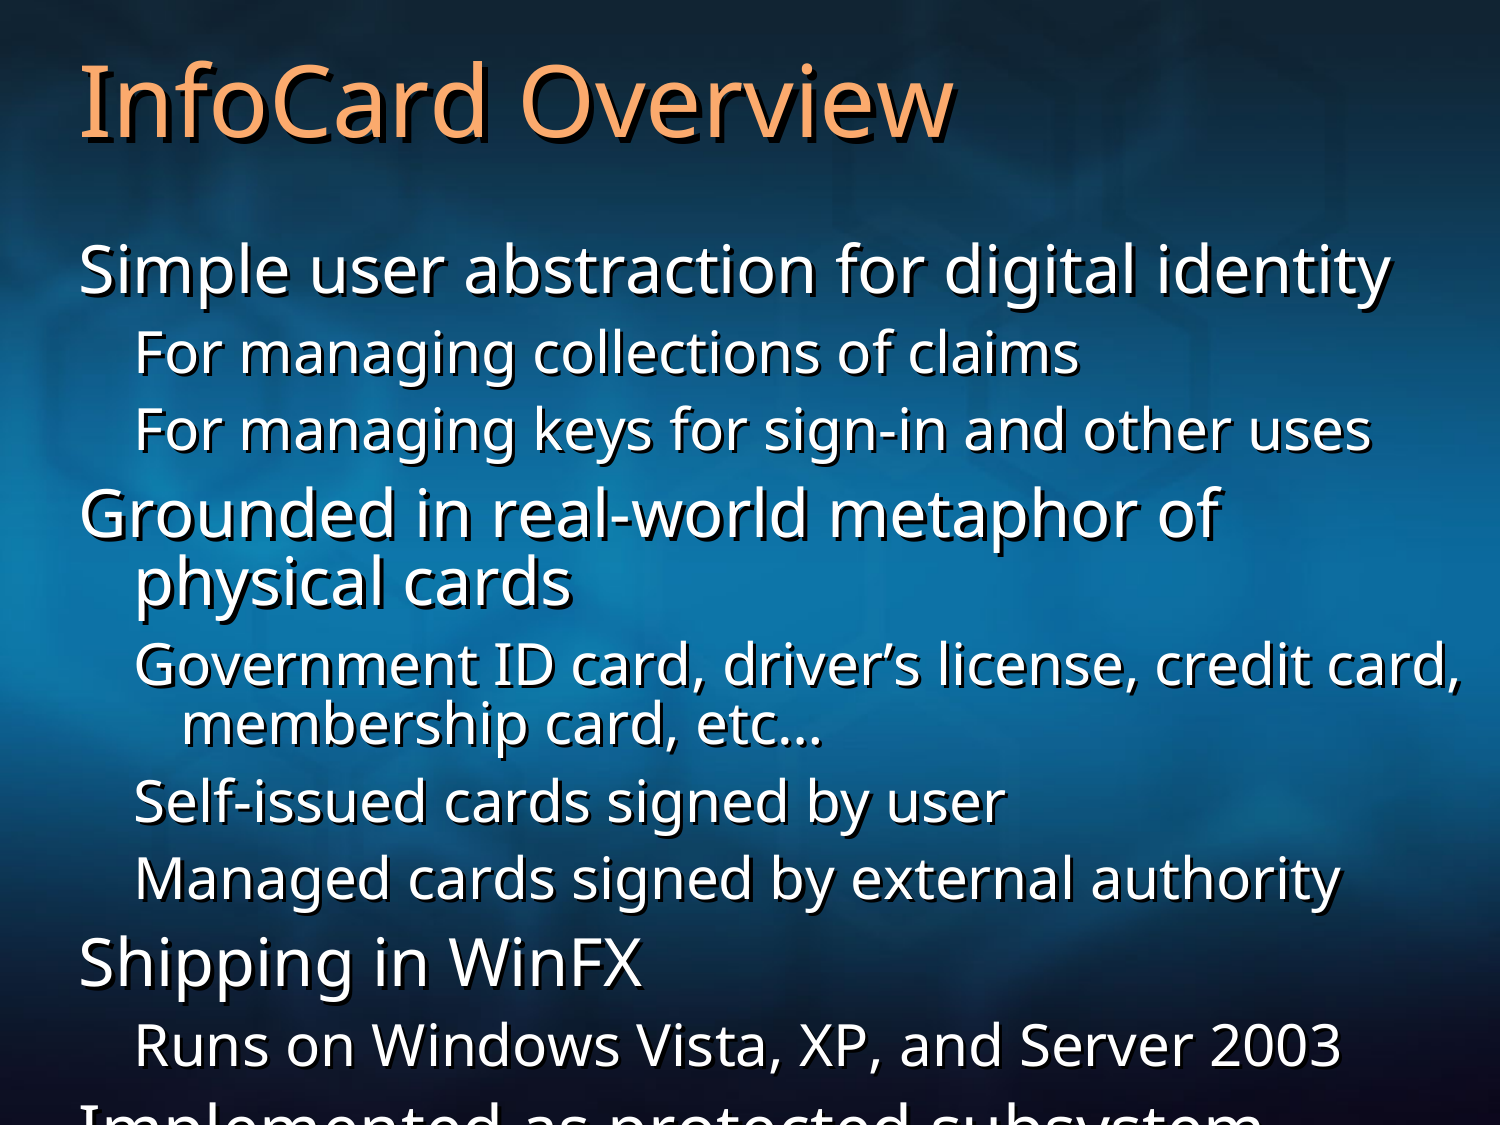

# InfoCard Overview
Simple user abstraction for digital identity
For managing collections of claims
For managing keys for sign-in and other uses
Grounded in real-world metaphor of physical cards
Government ID card, driver’s license, credit card, membership card, etc…
Self-issued cards signed by user
Managed cards signed by external authority
Shipping in WinFX
Runs on Windows Vista, XP, and Server 2003
Implemented as protected subsystem